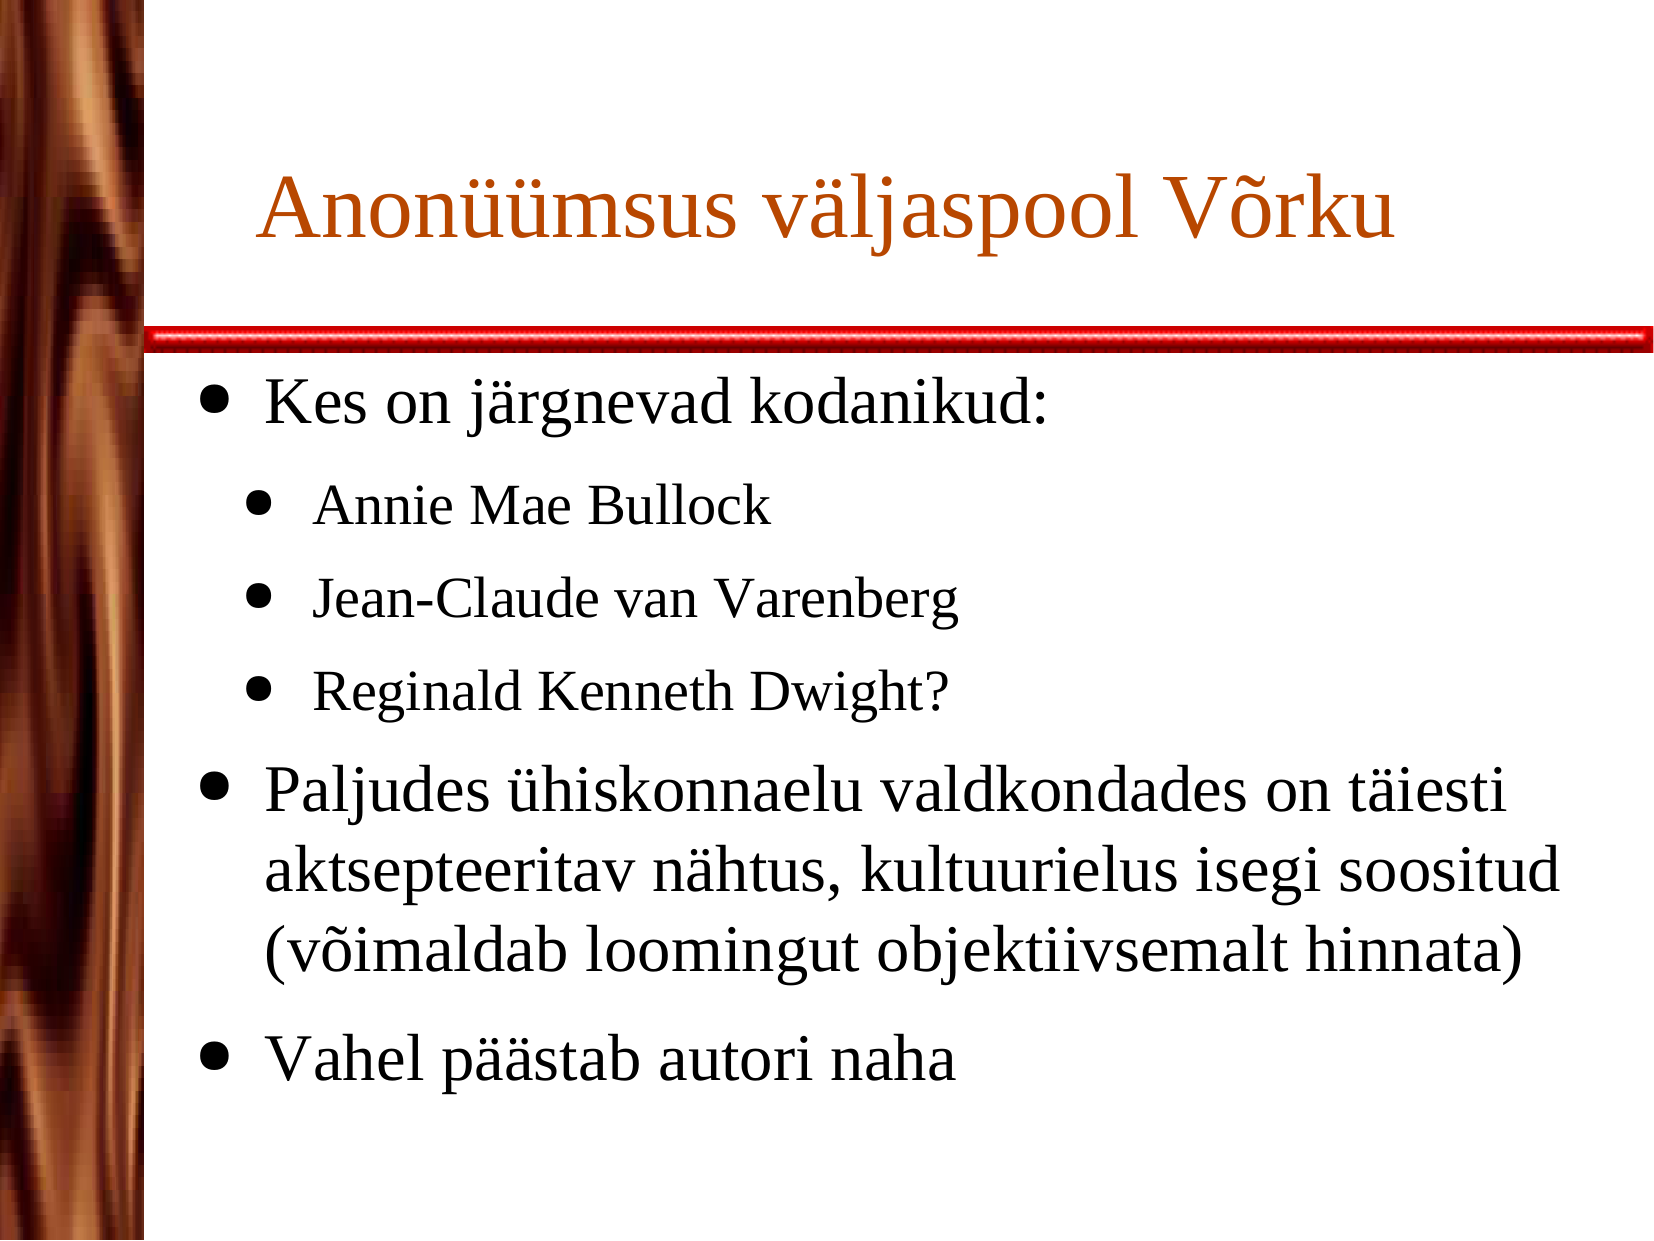

# Anonüümsus väljaspool Võrku
Kes on järgnevad kodanikud:
Annie Mae Bullock
Jean-Claude van Varenberg
Reginald Kenneth Dwight?
Paljudes ühiskonnaelu valdkondades on täiesti aktsepteeritav nähtus, kultuurielus isegi soositud (võimaldab loomingut objektiivsemalt hinnata)
Vahel päästab autori naha